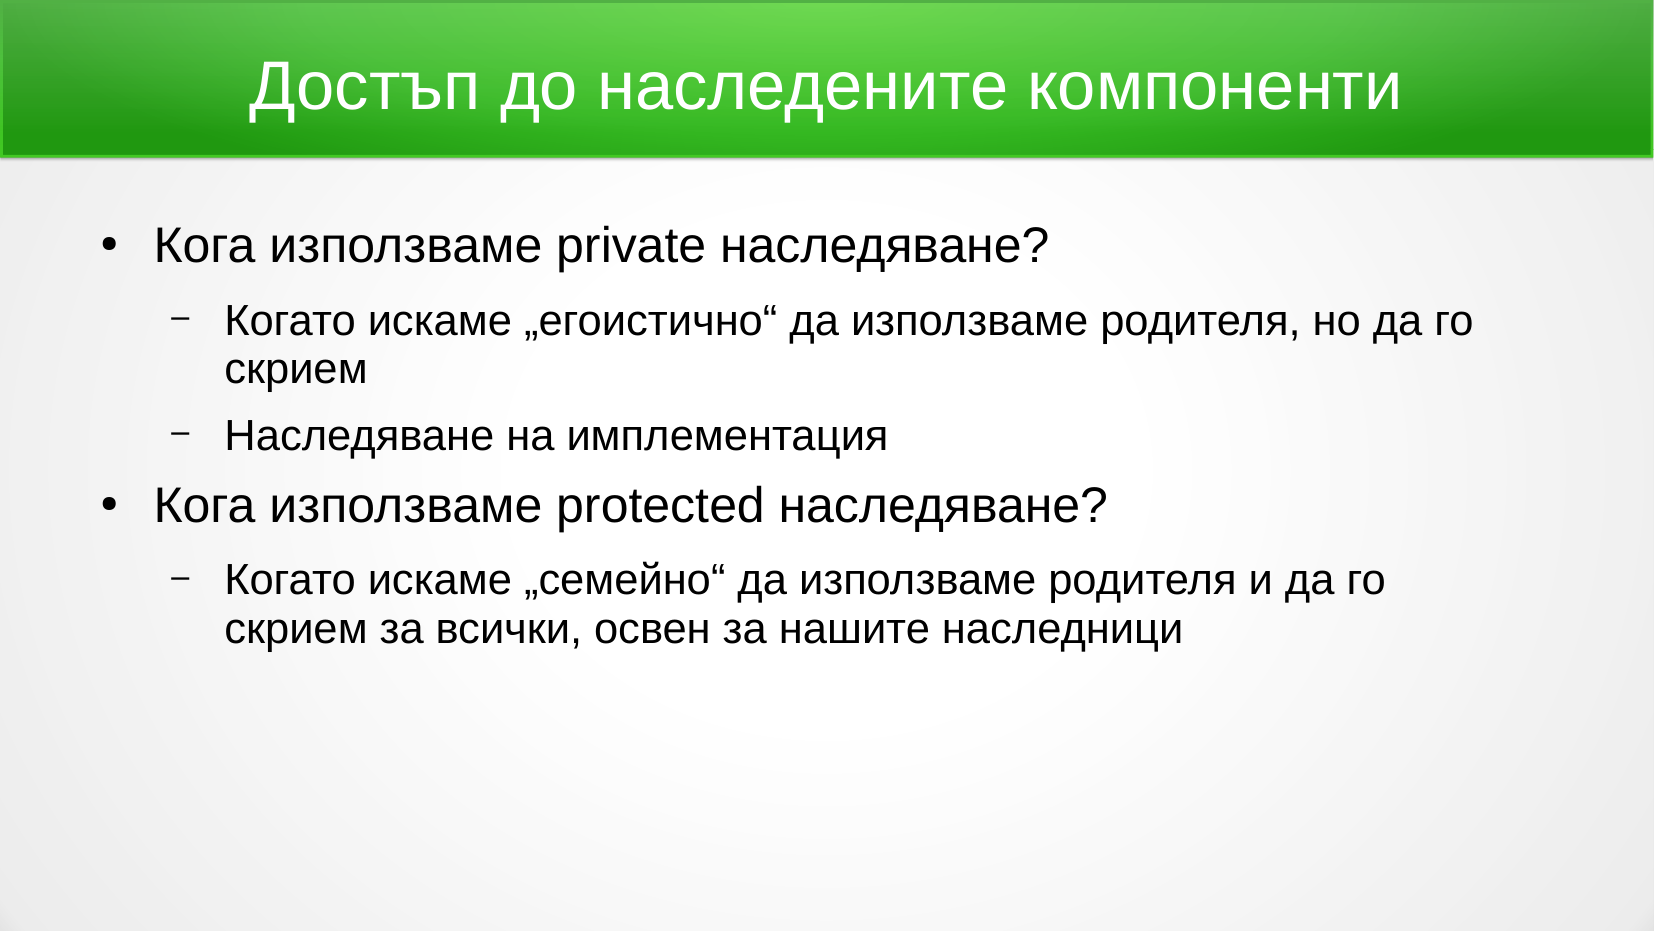

# Достъп до наследените компоненти
Кога използваме private наследяване?
Когато искаме „егоистично“ да използваме родителя, но да го скрием
Наследяване на имплементация
Кога използваме protected наследяване?
Когато искаме „семейно“ да използваме родителя и да го скрием за всички, освен за нашите наследници